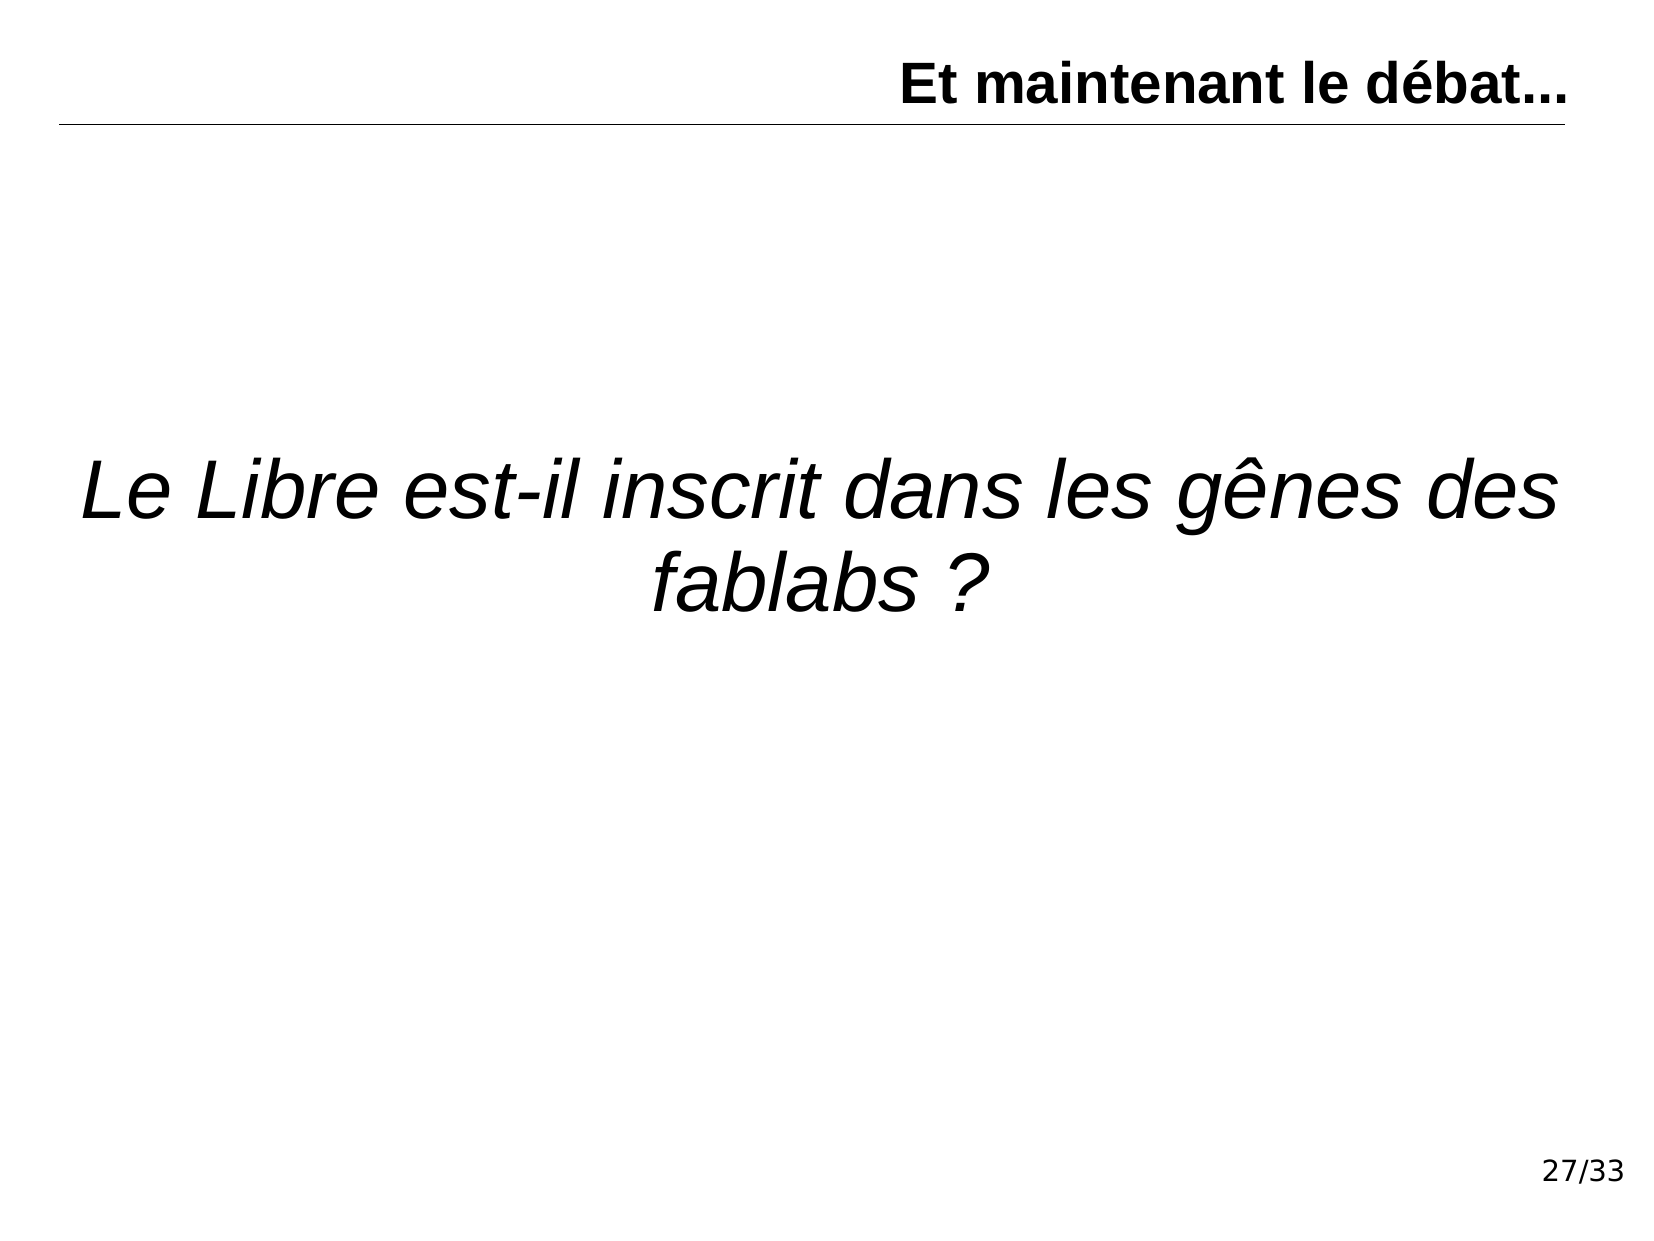

# Et maintenant le débat...
Le Libre est-il inscrit dans les gênes des fablabs ?
27